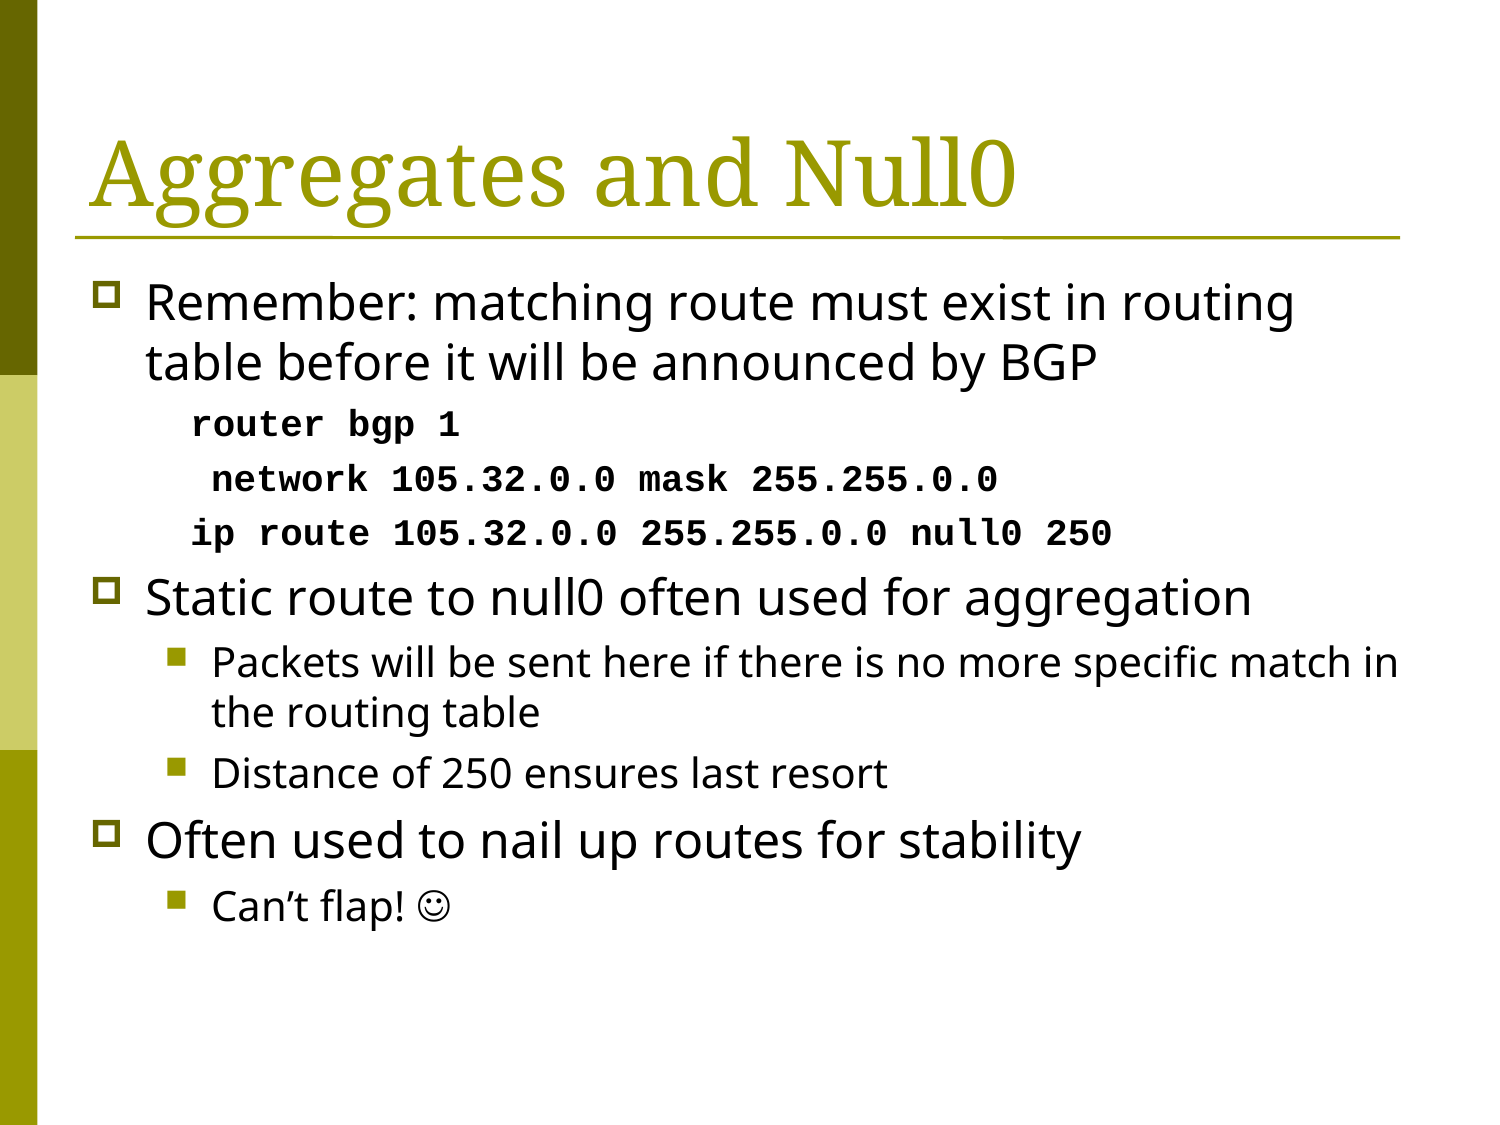

# Aggregates and Null0
Remember: matching route must exist in routing table before it will be announced by BGP
 router bgp 1
network 105.32.0.0 mask 255.255.0.0
 ip route 105.32.0.0 255.255.0.0 null0 250
Static route to null0 often used for aggregation
Packets will be sent here if there is no more specific match in the routing table
Distance of 250 ensures last resort
Often used to nail up routes for stability
Can’t flap! 